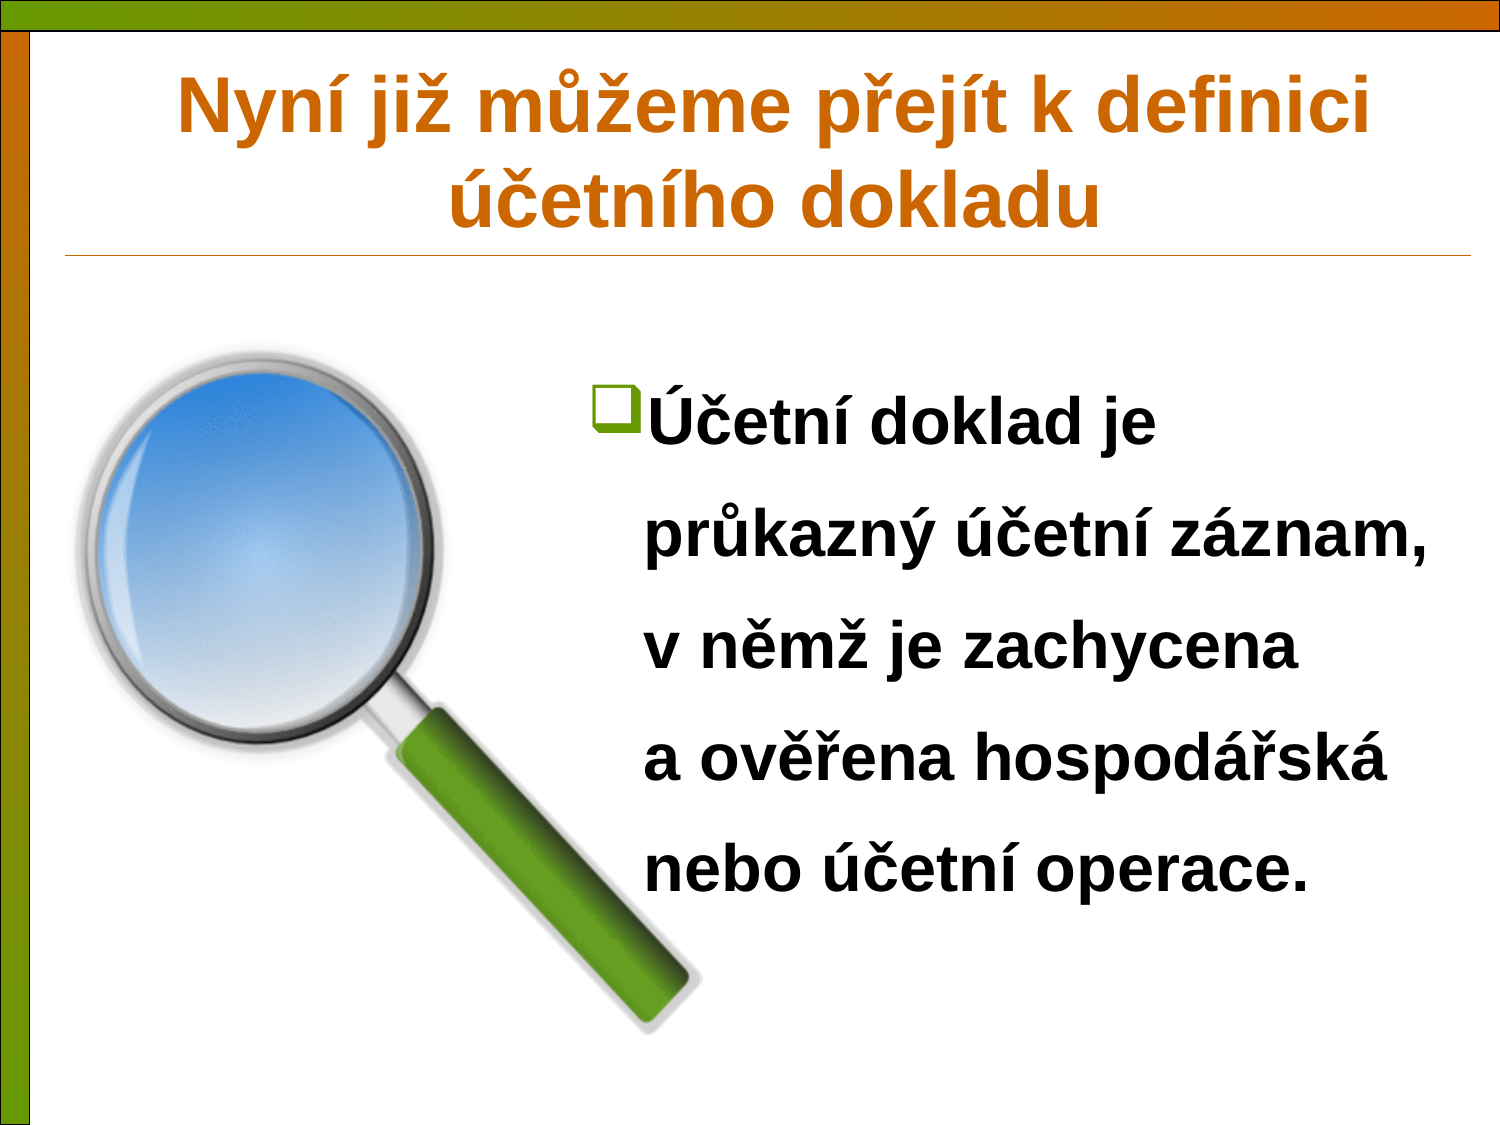

# Nyní již můžeme přejít k definici účetního dokladu
Účetní doklad je průkazný účetní záznam, v němž je zachycena
a ověřena hospodářská nebo účetní operace.